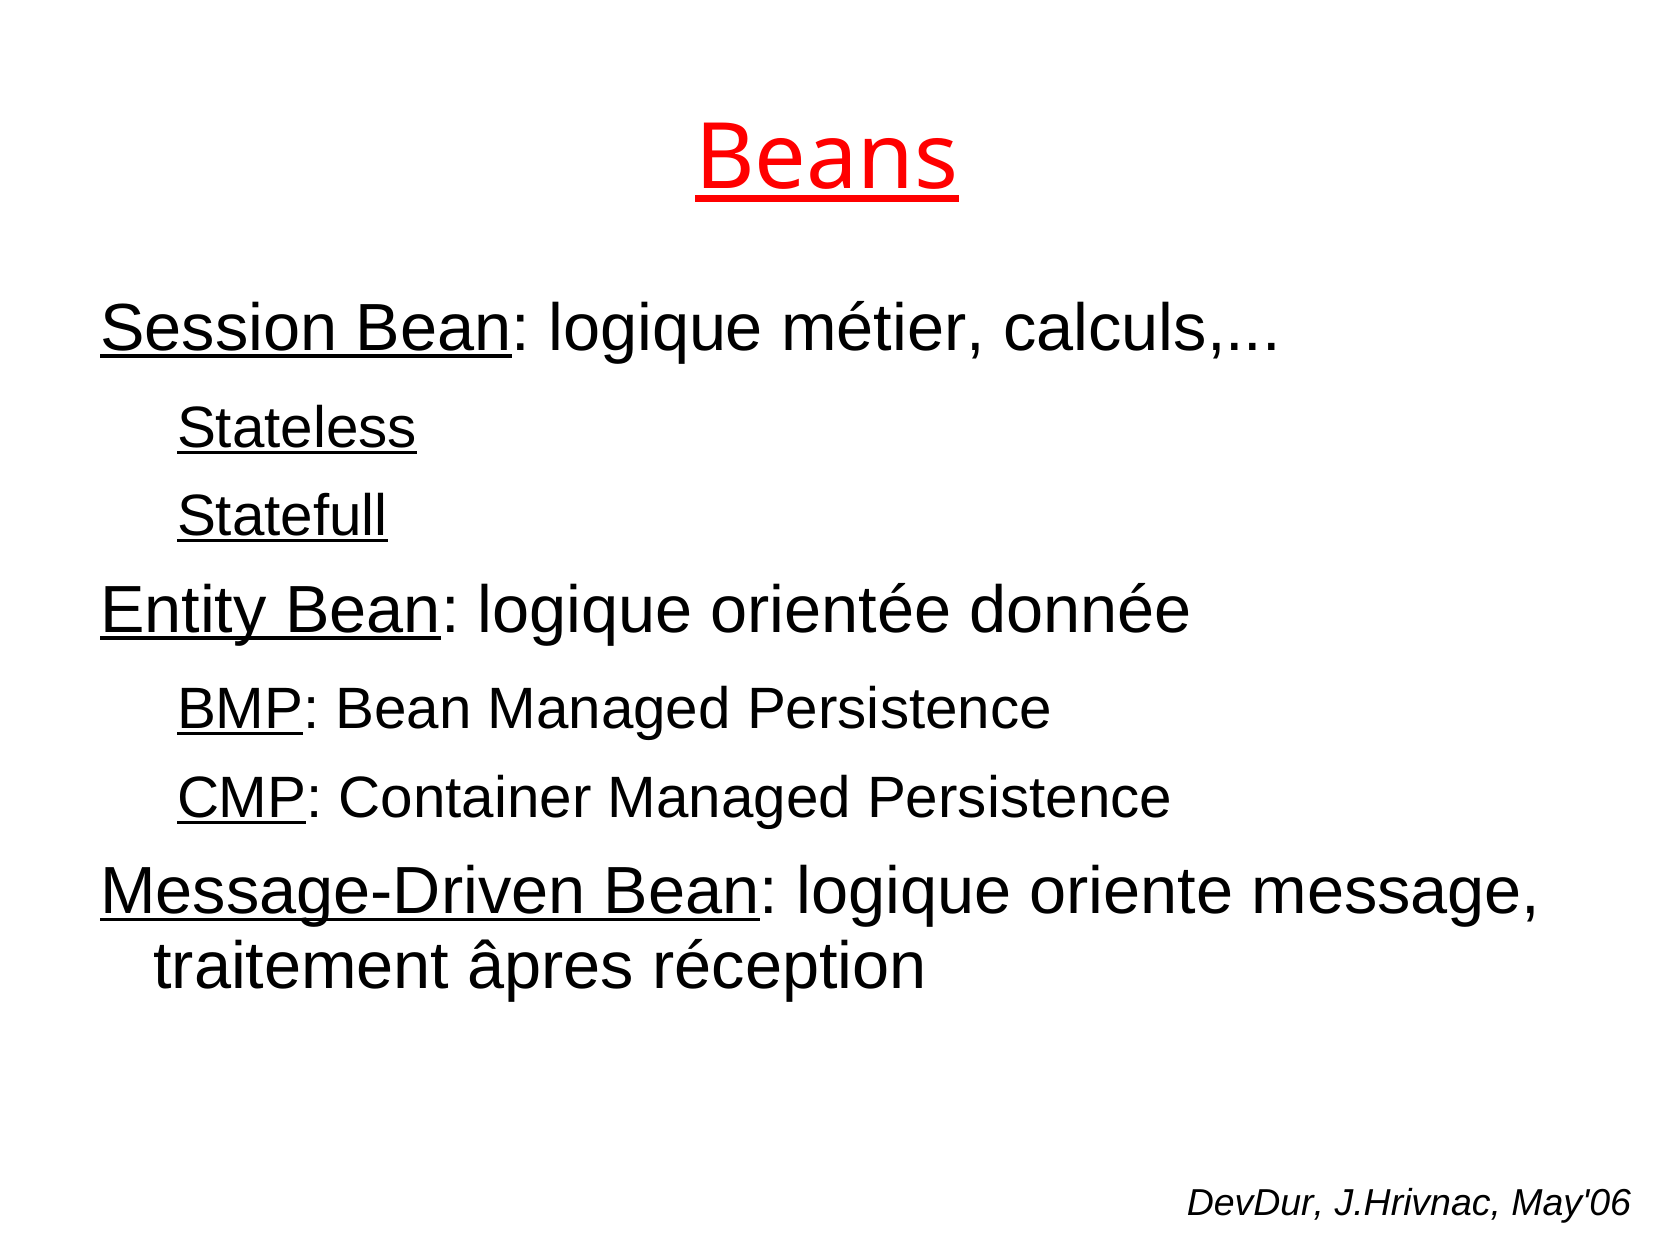

# Beans
Session Bean: logique métier, calculs,...
Stateless
Statefull
Entity Bean: logique orientée donnée
BMP: Bean Managed Persistence
CMP: Container Managed Persistence
Message-Driven Bean: logique oriente message, traitement âpres réception
DevDur, J.Hrivnac, May'06